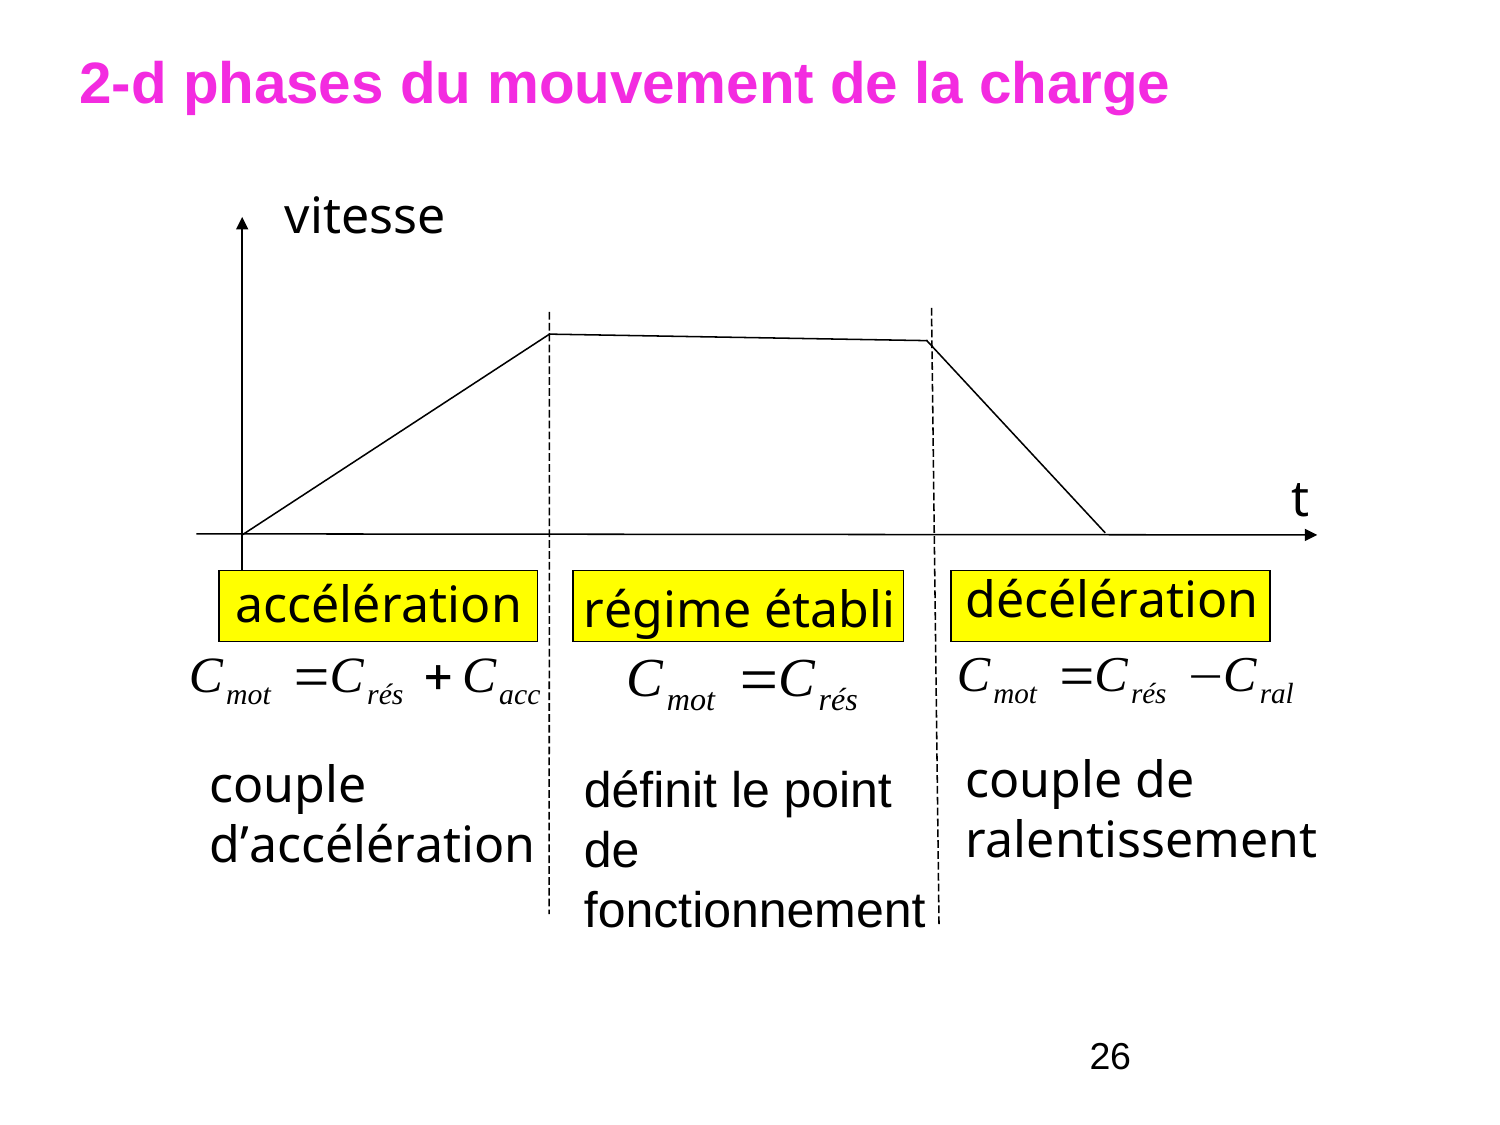

2-d phases du mouvement de la charge
vitesse
t
décélération
couple de ralentissement
 accélération
couple d’accélération
régime établi
définit le point de fonctionnement
26